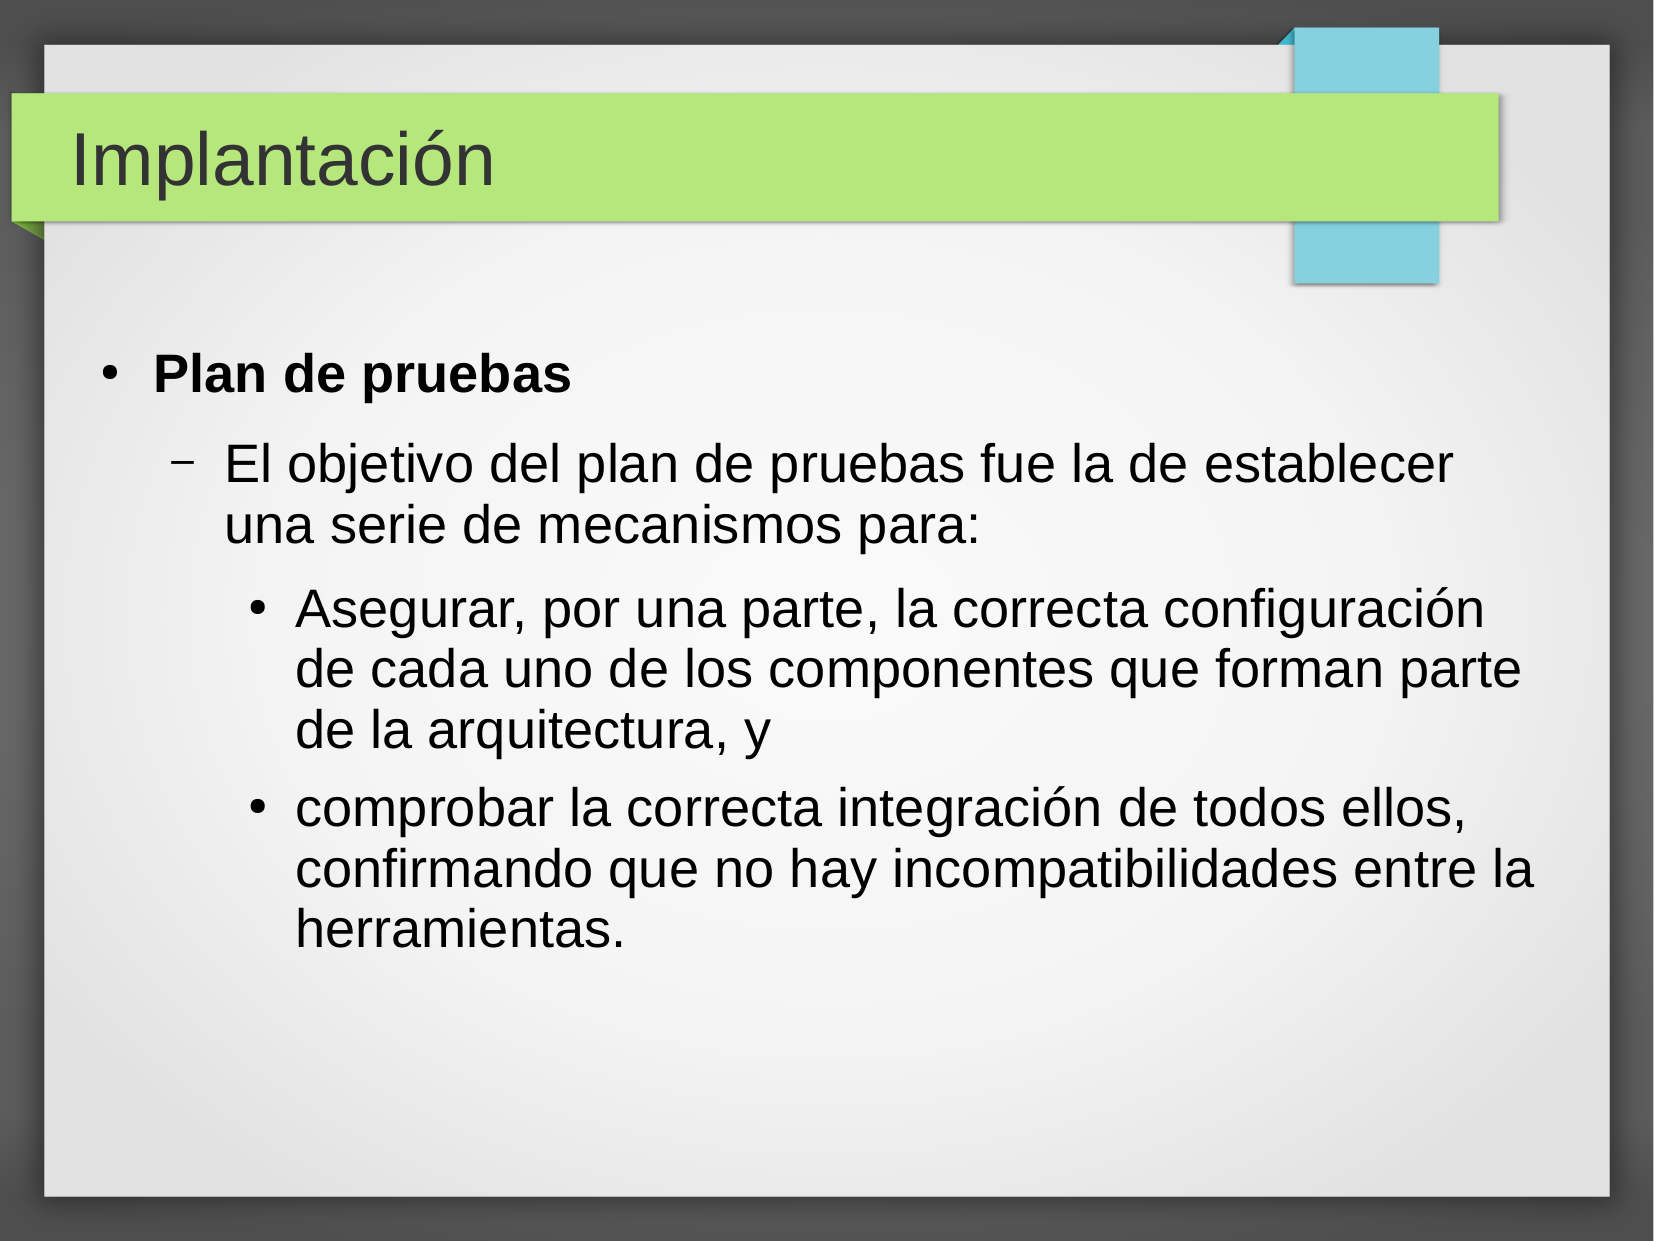

# Implantación
Plan de pruebas
El objetivo del plan de pruebas fue la de establecer una serie de mecanismos para:
Asegurar, por una parte, la correcta configuración de cada uno de los componentes que forman parte de la arquitectura, y
comprobar la correcta integración de todos ellos, confirmando que no hay incompatibilidades entre la herramientas.